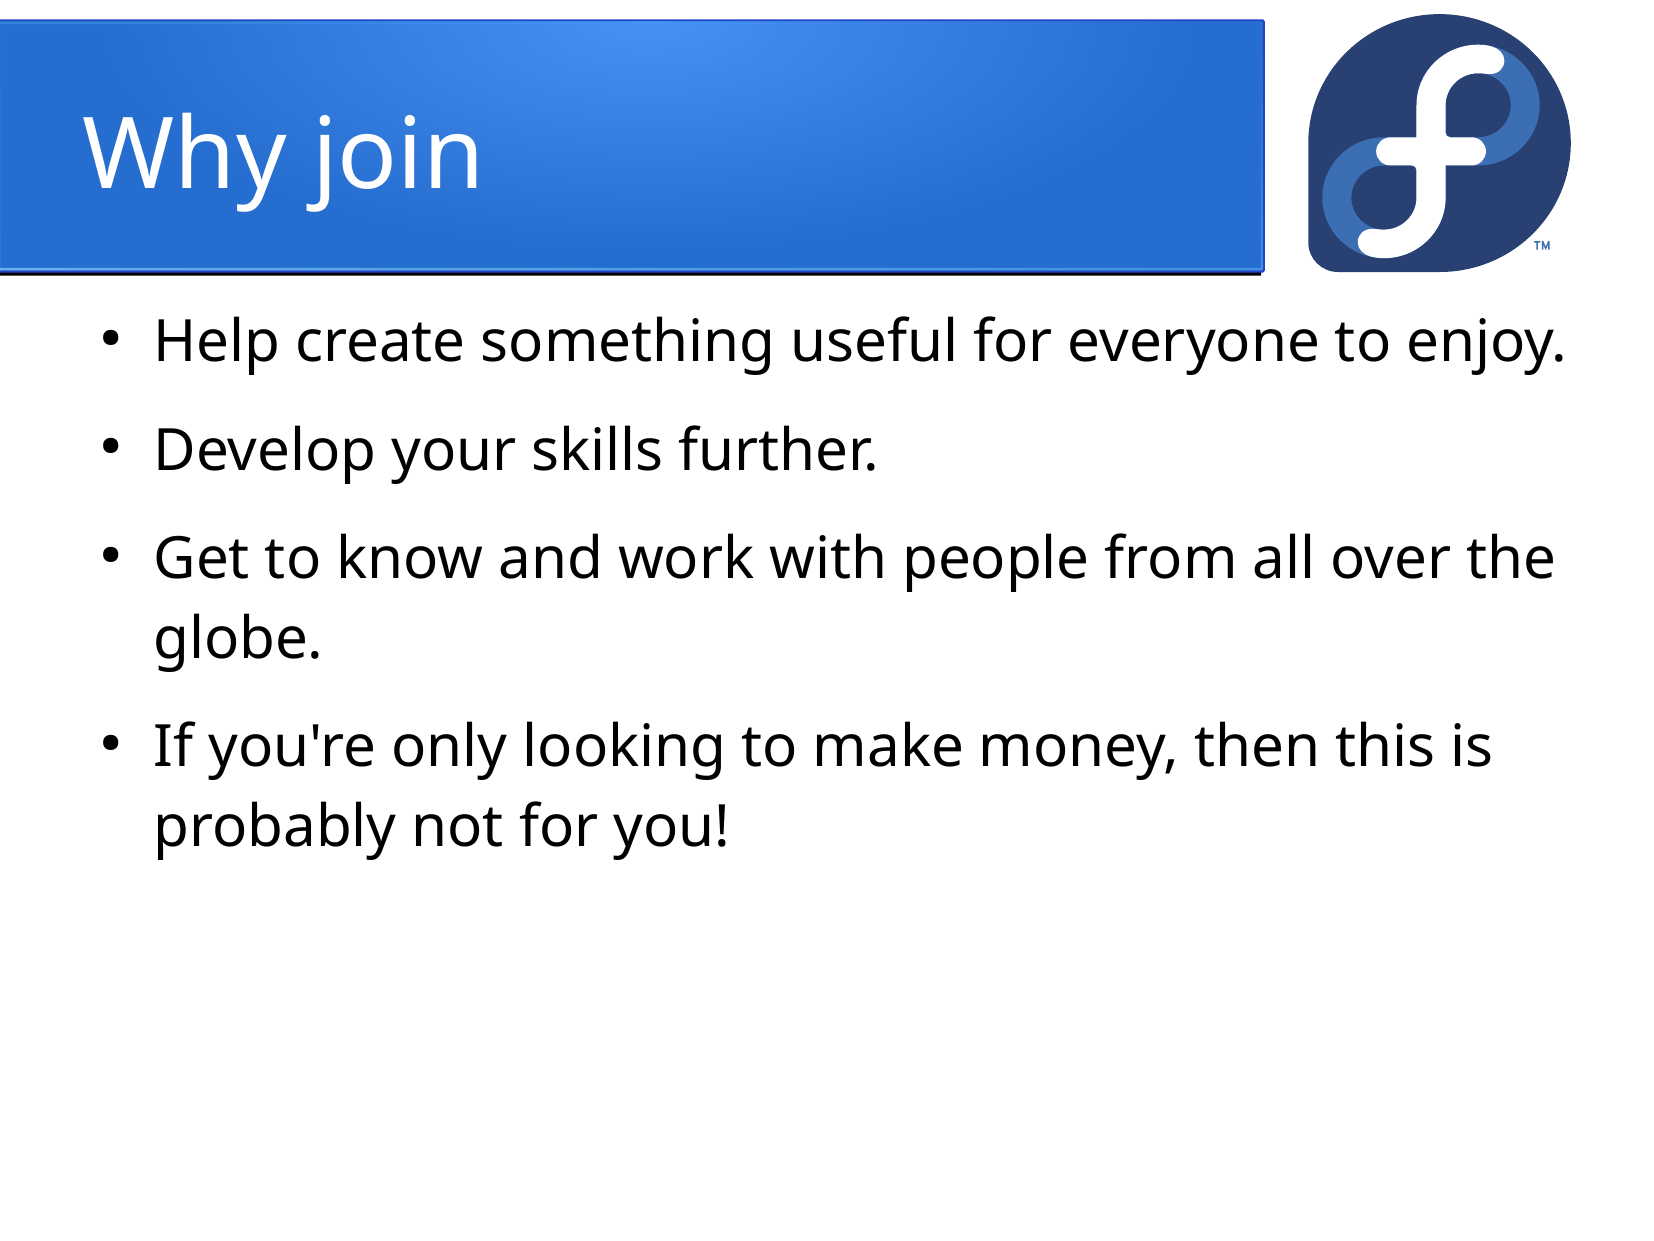

# Why join
Help create something useful for everyone to enjoy.
Develop your skills further.
Get to know and work with people from all over the globe.
If you're only looking to make money, then this is probably not for you!